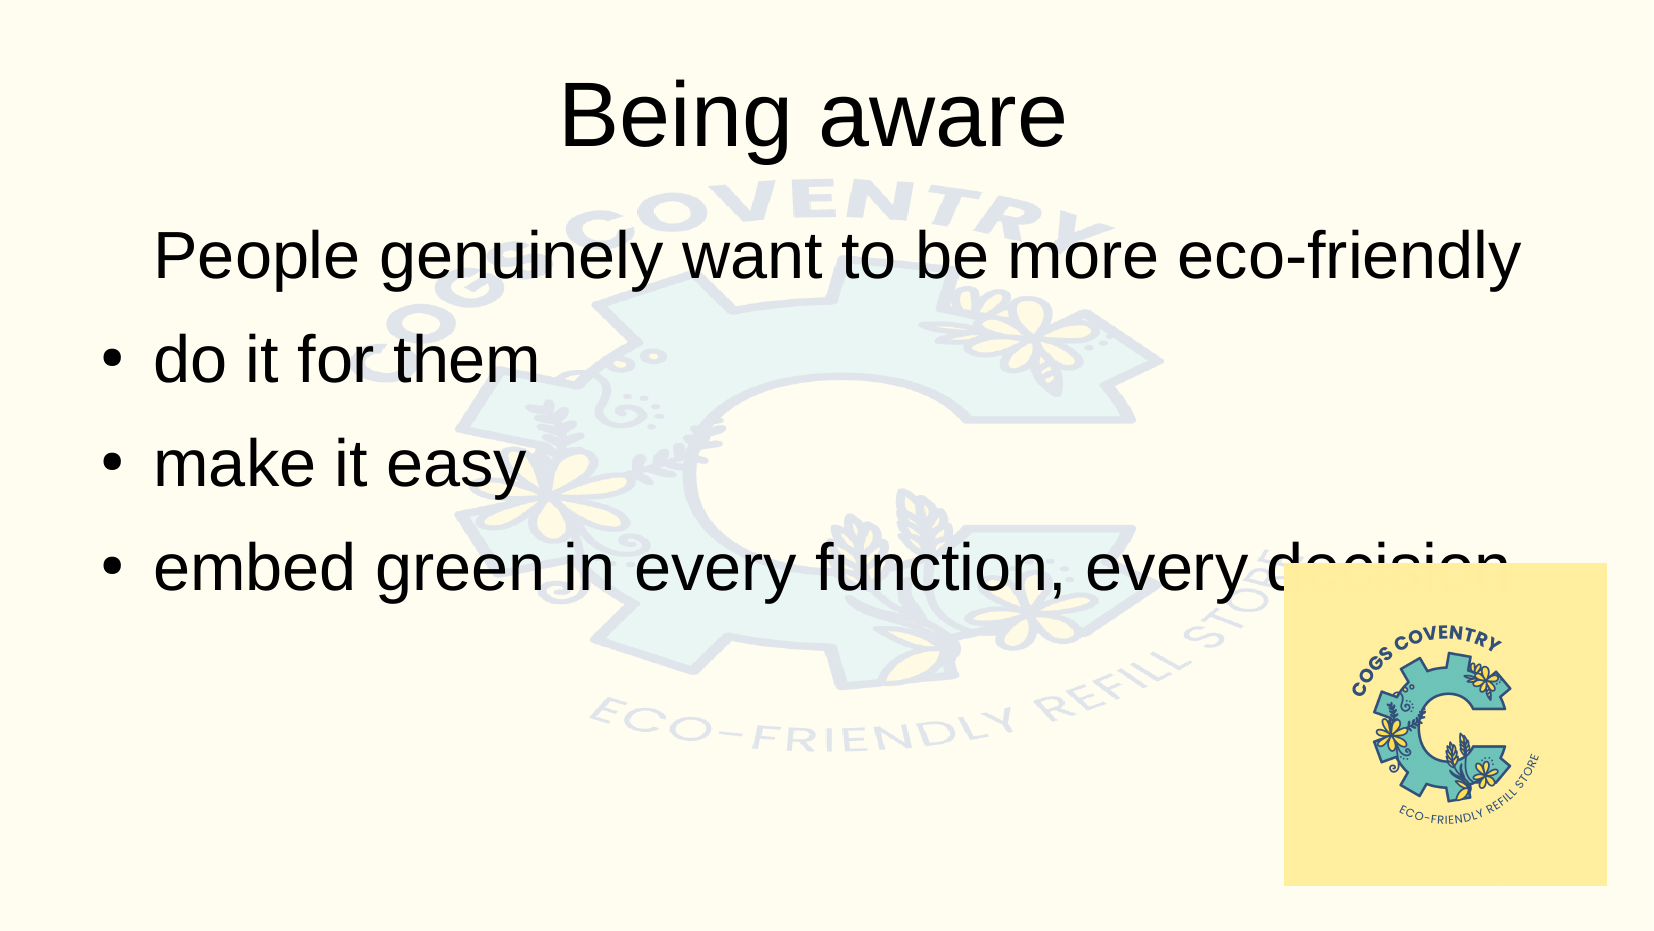

# Being aware
People genuinely want to be more eco-friendly
do it for them
make it easy
embed green in every function, every decision